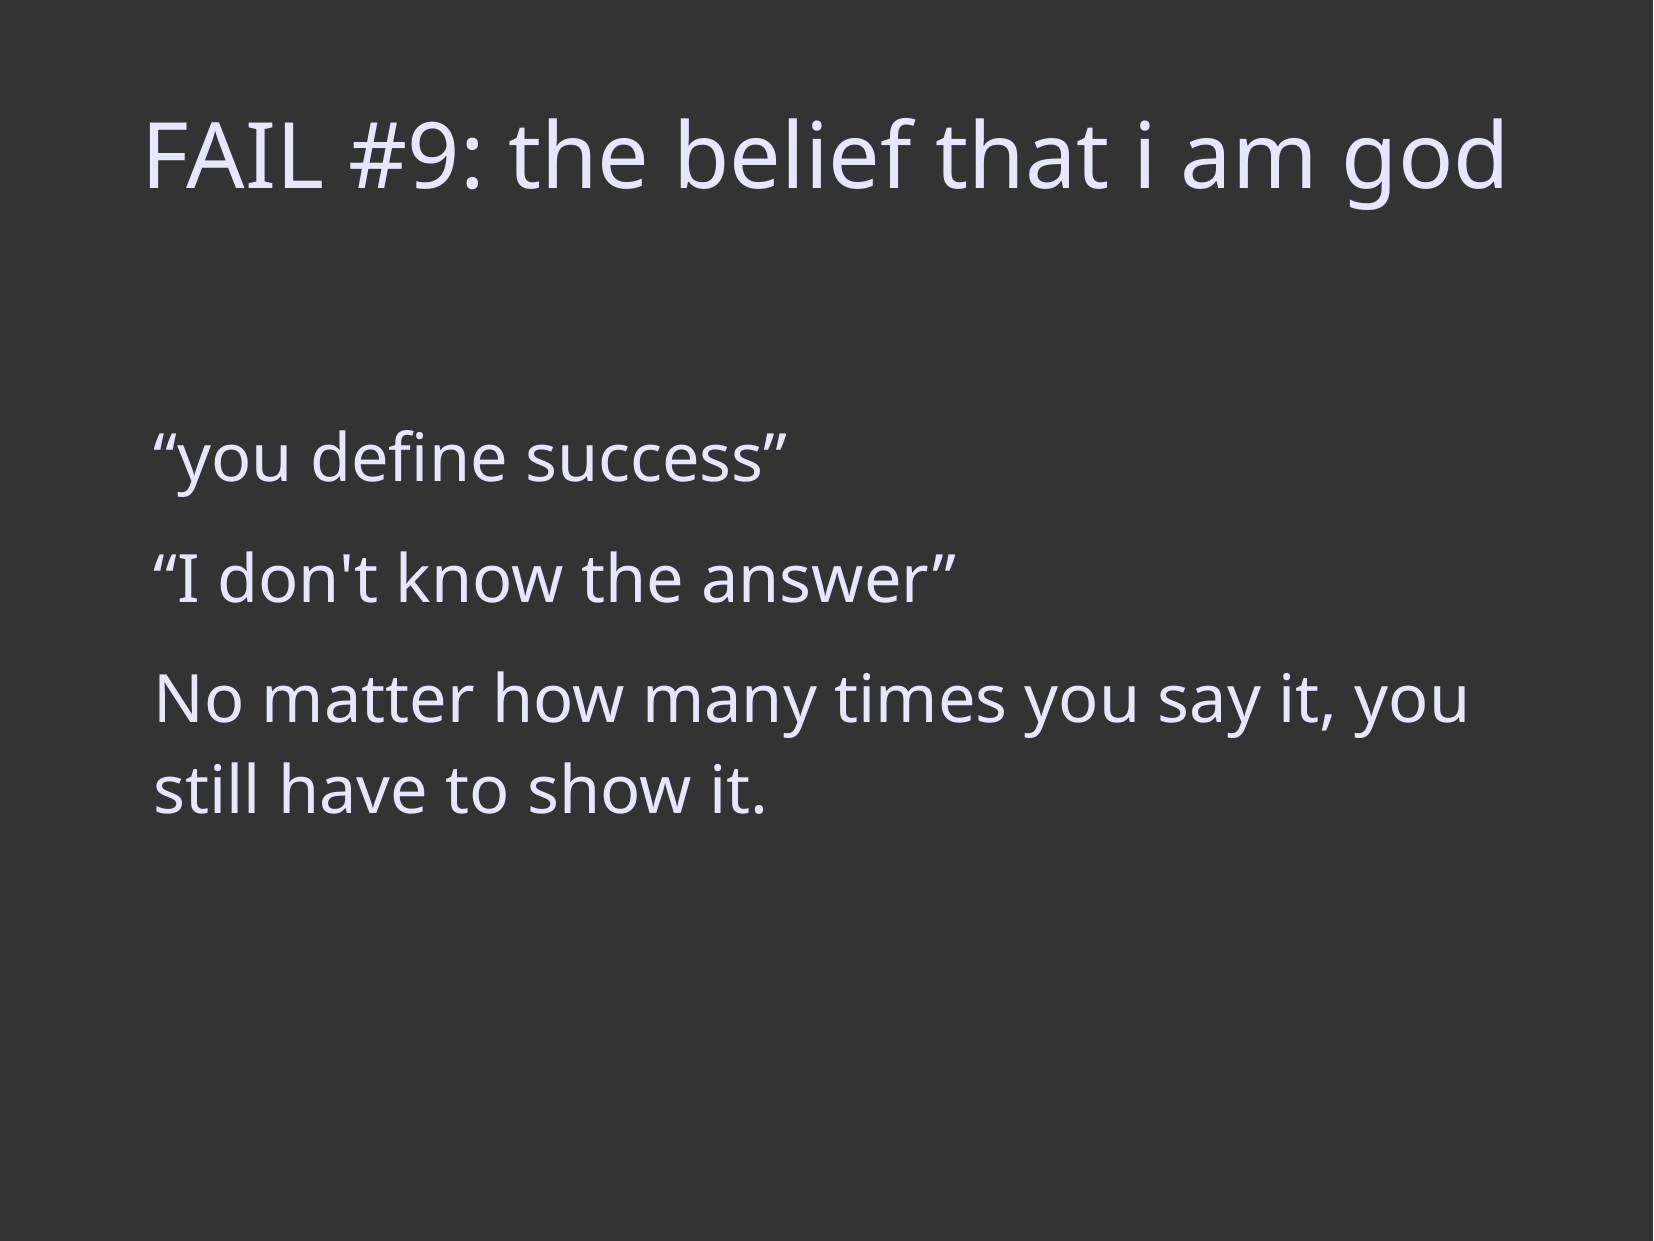

# FAIL #9: the belief that i am god
“you define success”
“I don't know the answer”
No matter how many times you say it, you still have to show it.